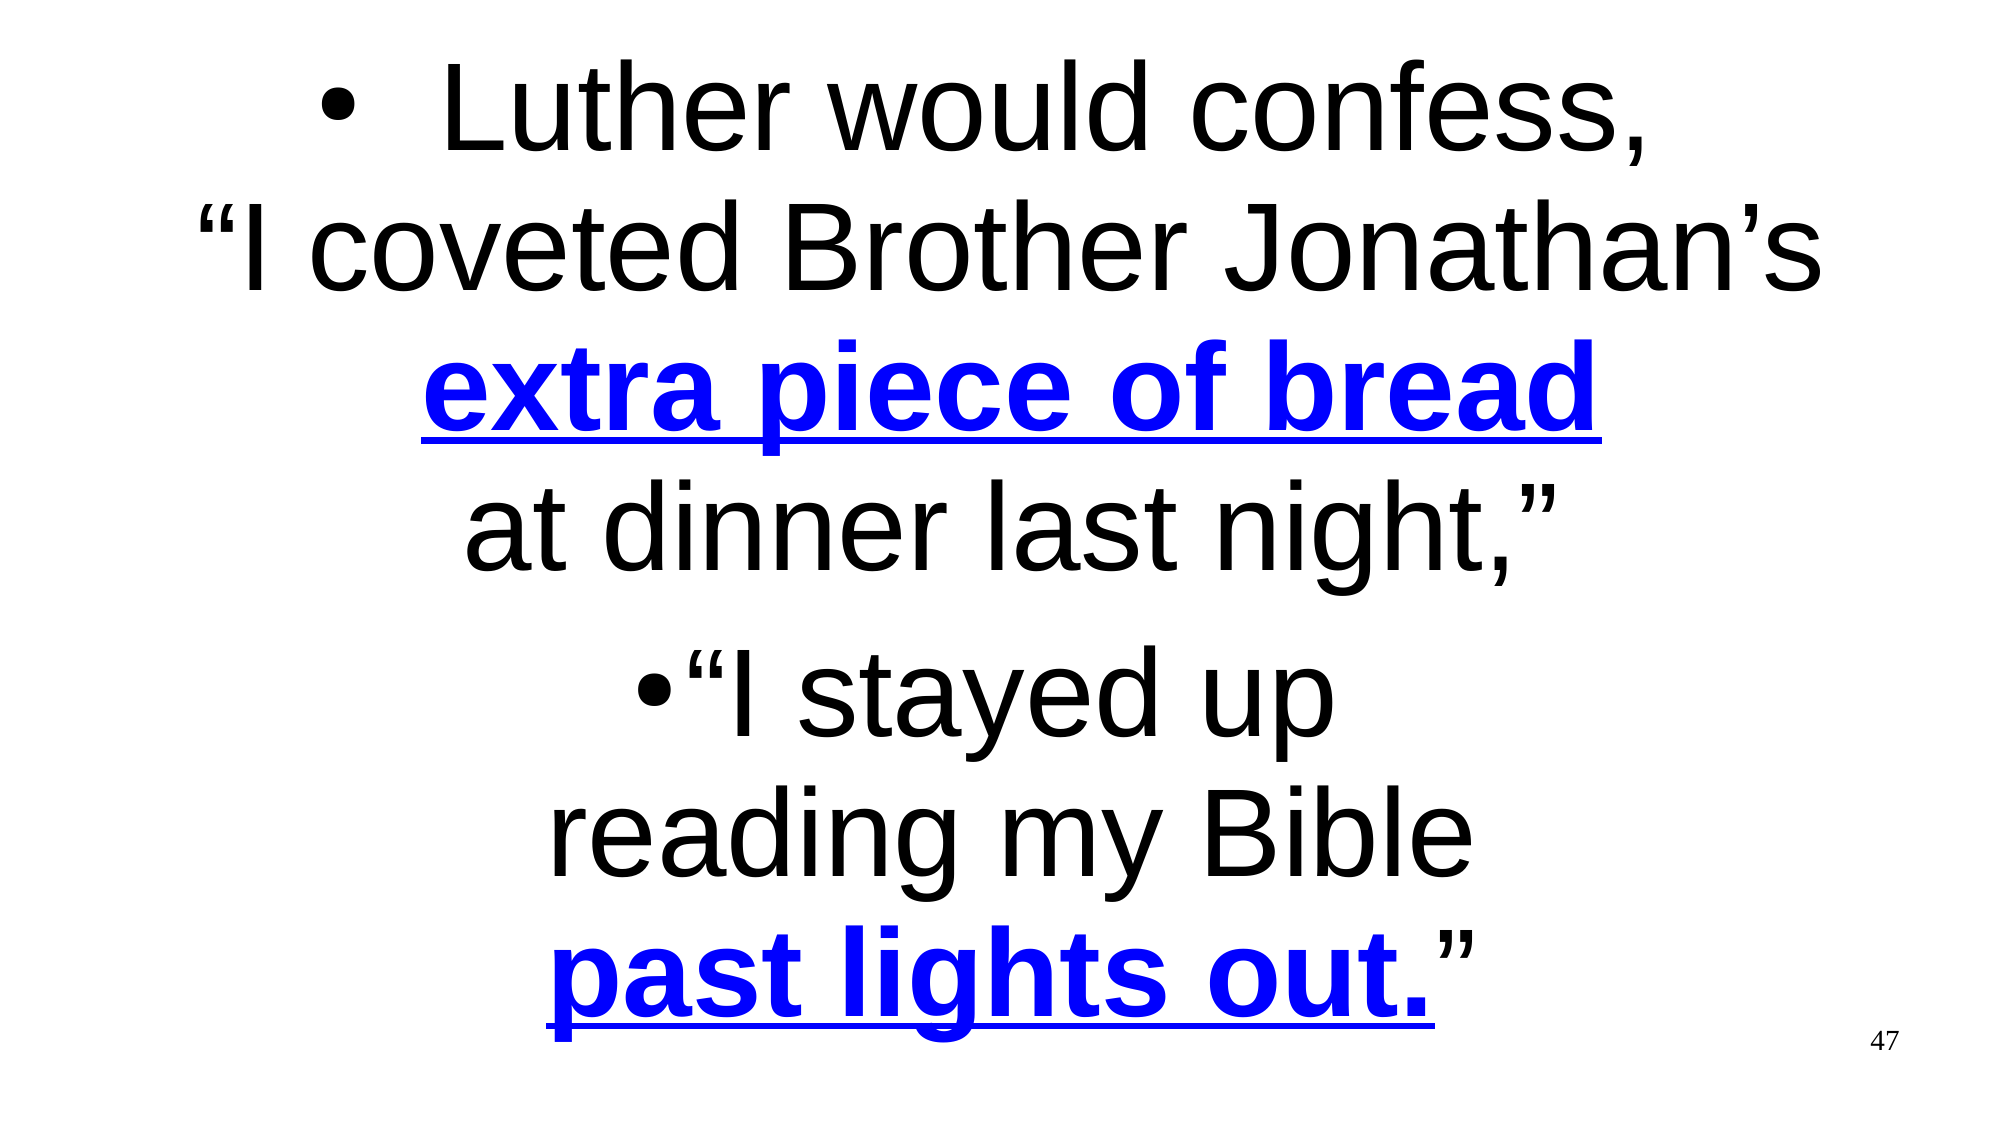

# Luther would confess, “I coveted Brother Jonathan’s extra piece of bread at dinner last night,”
“I stayed up
reading my Bible
past lights out.”
47